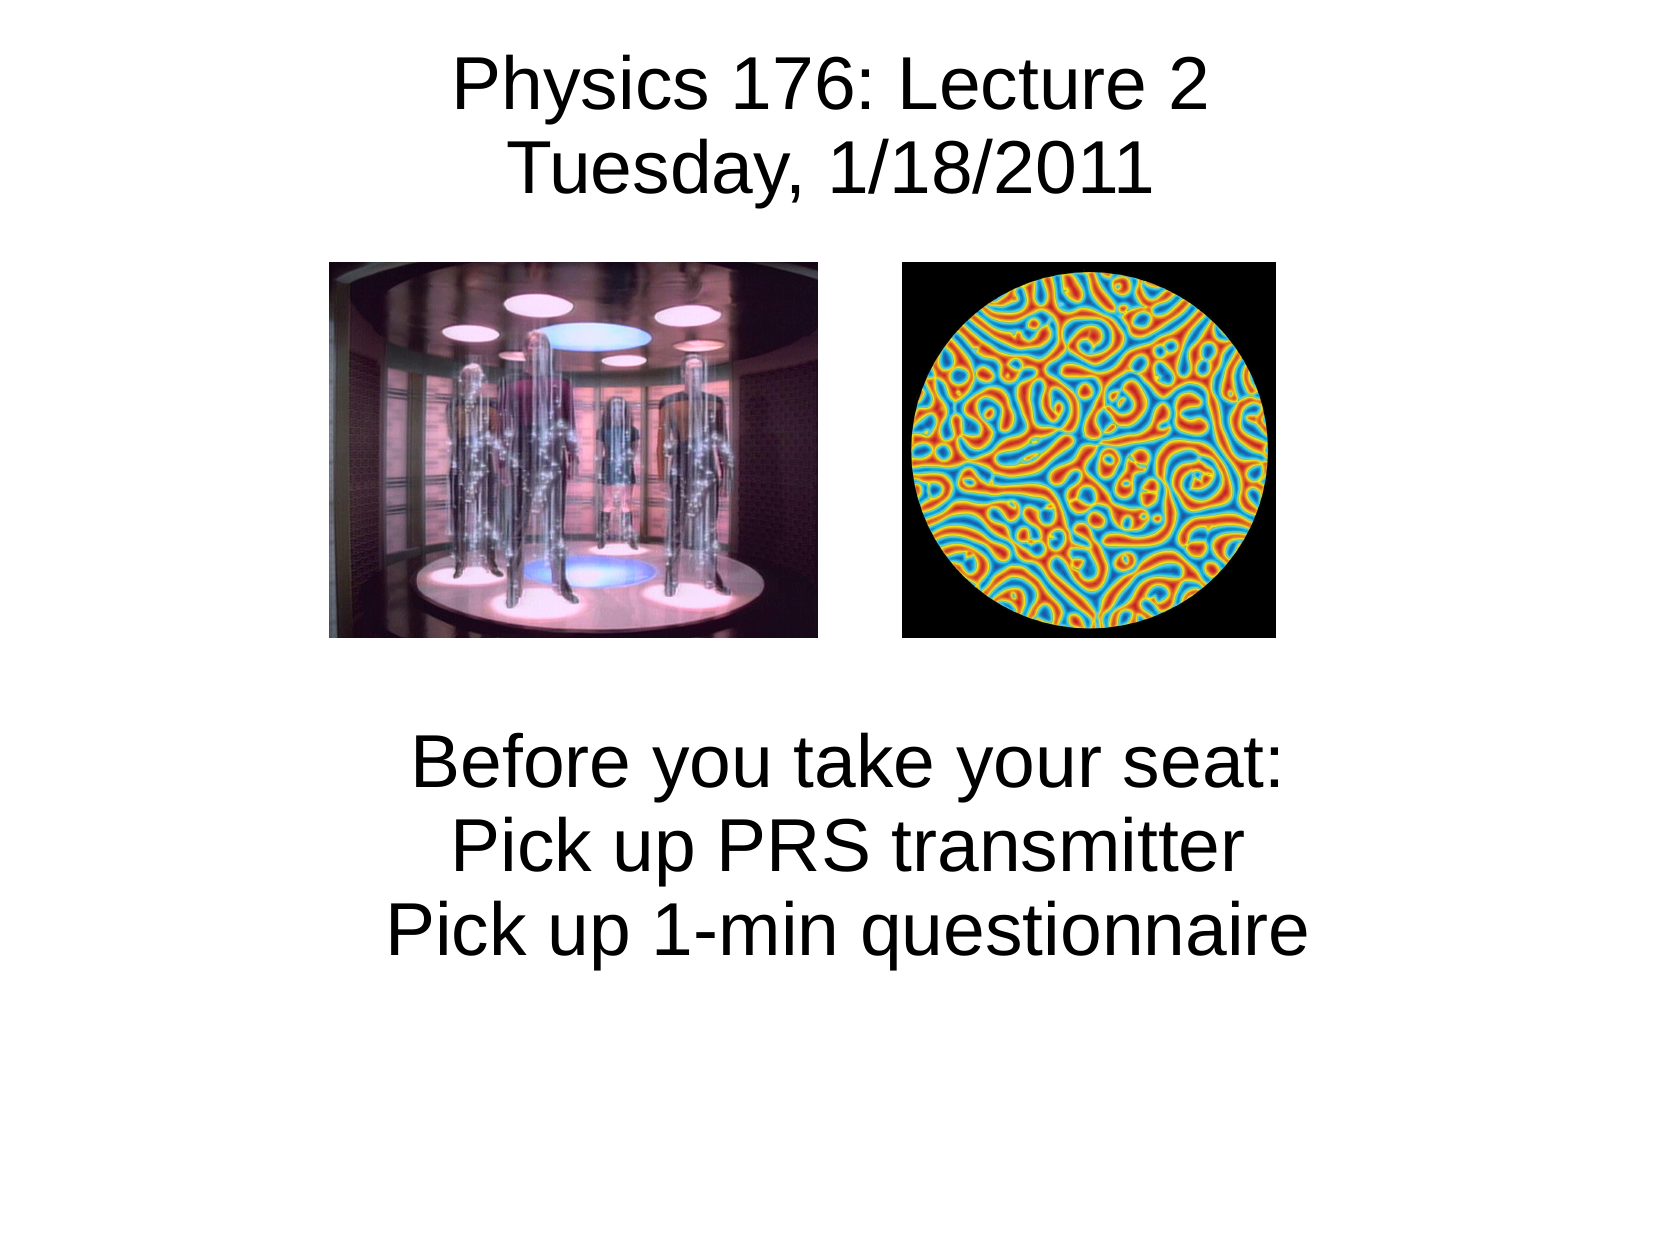

# Physics 176: Lecture 2 Tuesday, 1/18/2011
Before you take your seat:
Pick up PRS transmitter
Pick up 1-min questionnaire